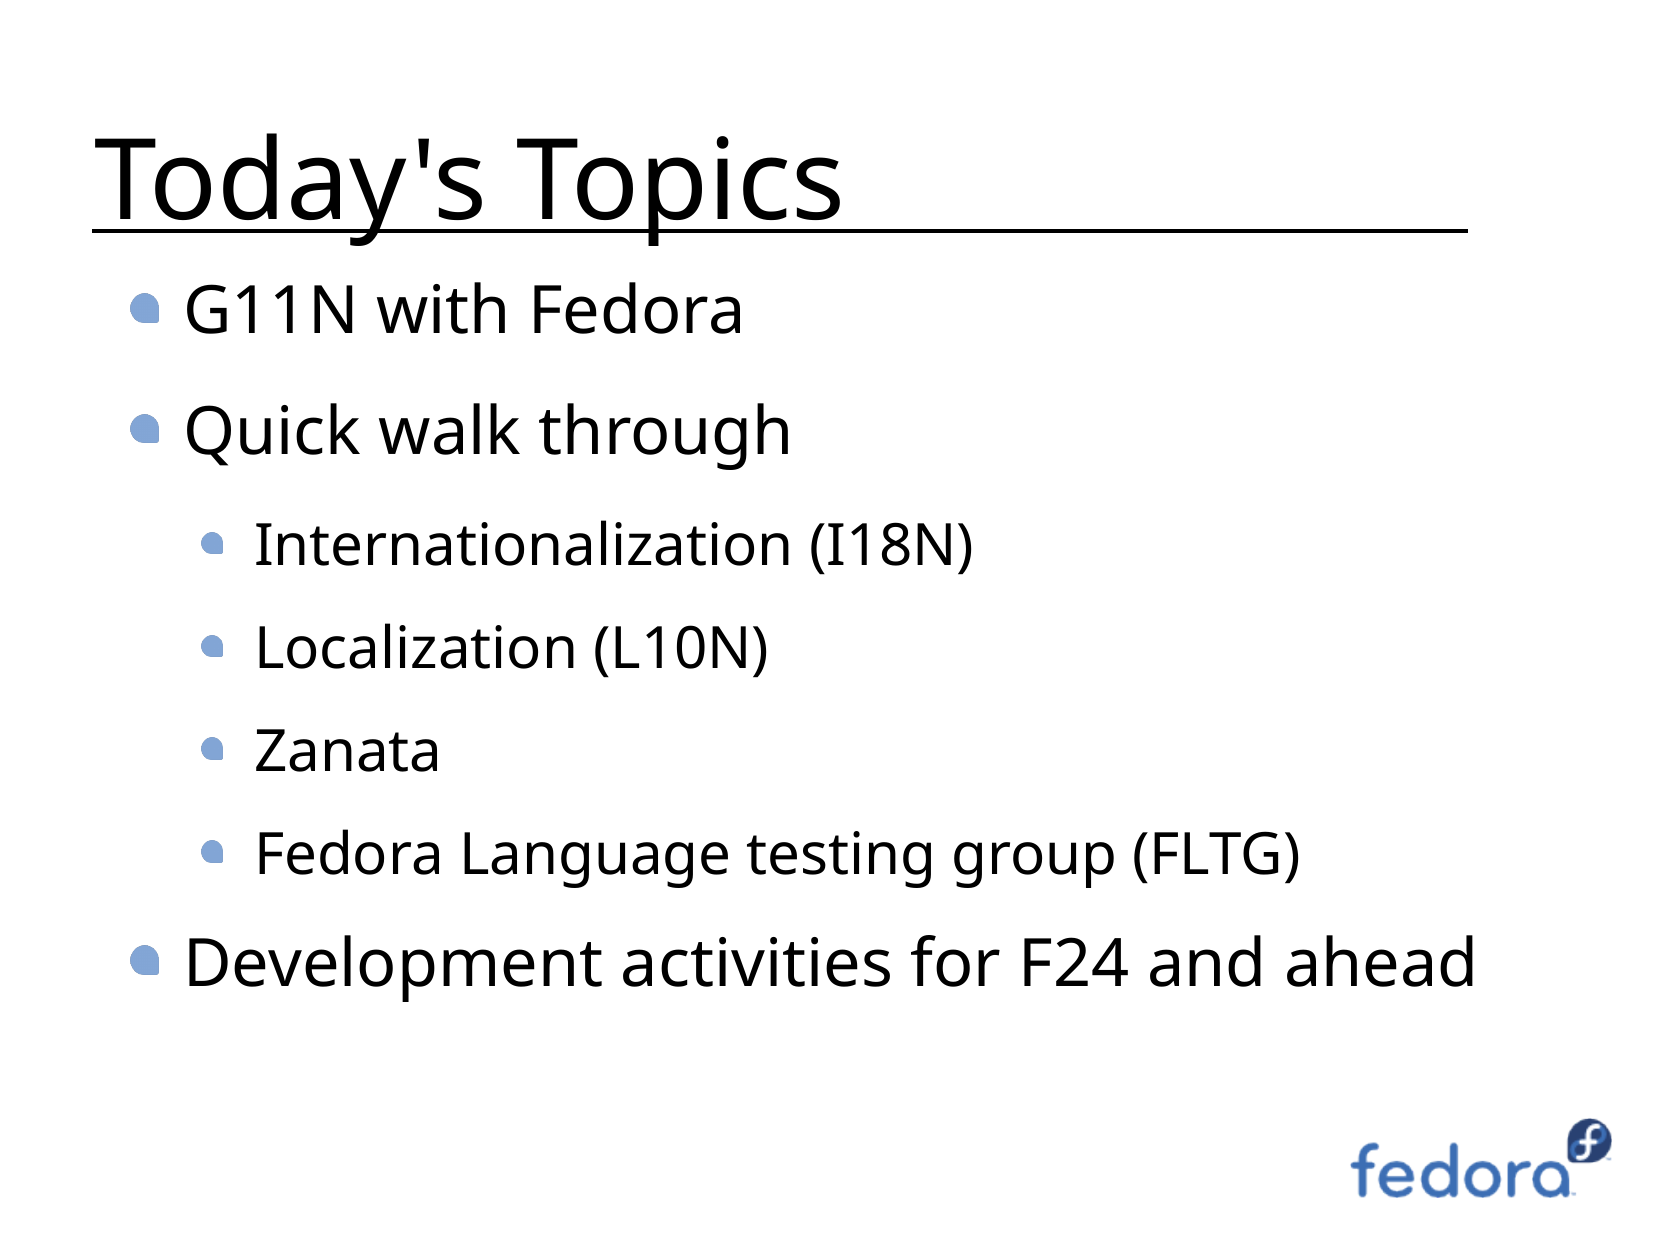

# Today's Topics
G11N with Fedora
Quick walk through
Internationalization (I18N)
Localization (L10N)
Zanata
Fedora Language testing group (FLTG)
Development activities for F24 and ahead